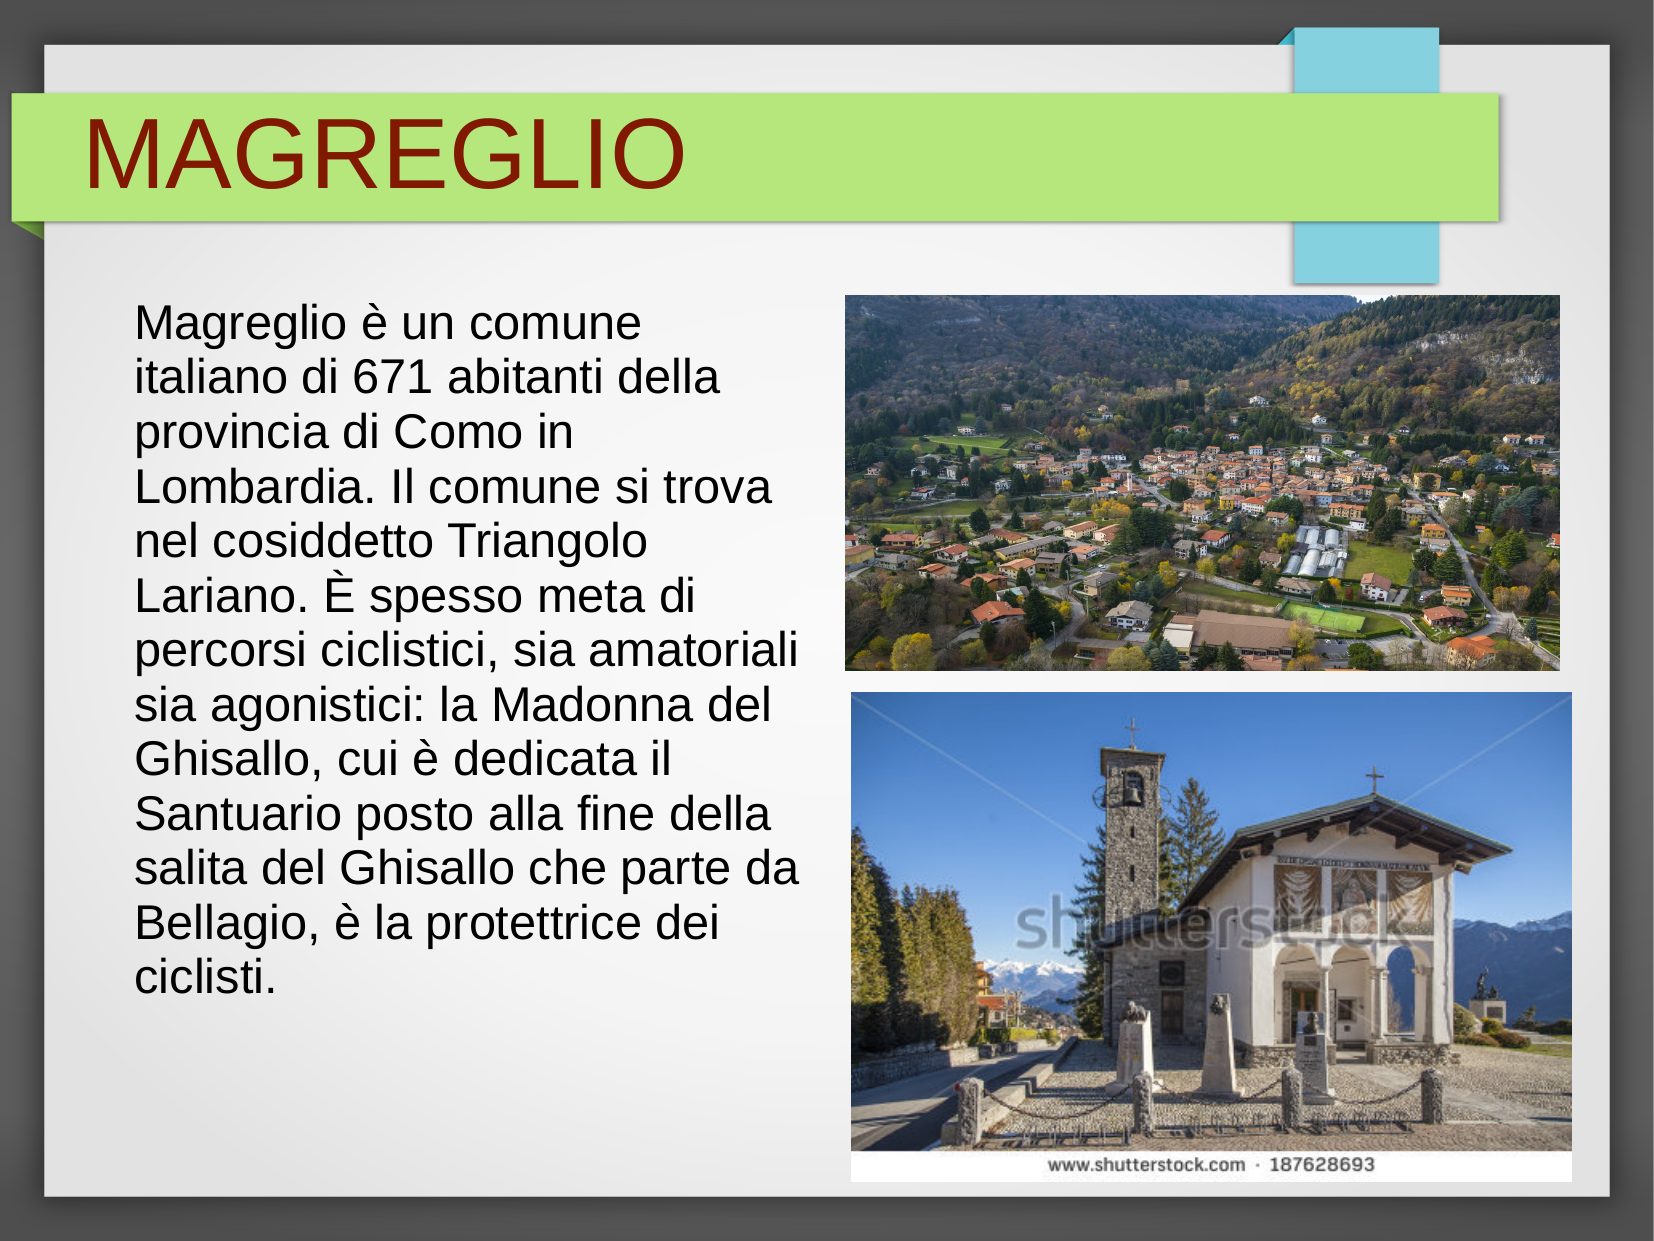

# MAGREGLIO
Magreglio è un comune italiano di 671 abitanti della provincia di Como in Lombardia. Il comune si trova nel cosiddetto Triangolo Lariano. È spesso meta di percorsi ciclistici, sia amatoriali sia agonistici: la Madonna del Ghisallo, cui è dedicata il Santuario posto alla fine della salita del Ghisallo che parte da Bellagio, è la protettrice dei ciclisti.